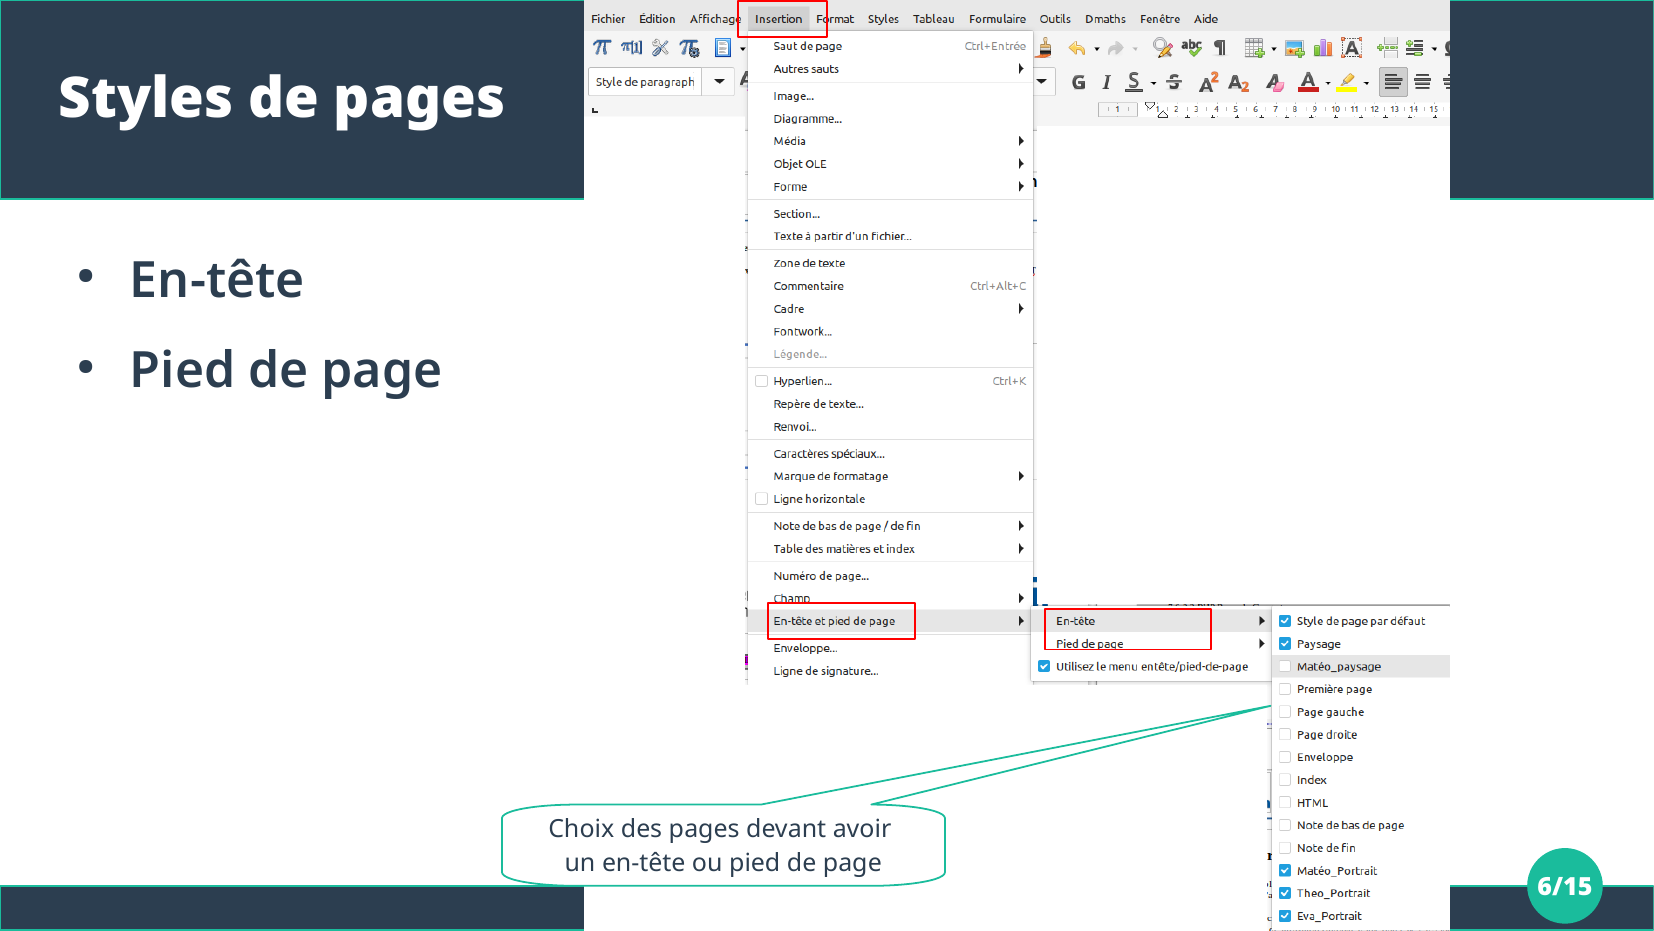

# Styles de pages
En-tête
Pied de page
Choix des pages devant avoir
un en-tête ou pied de page
6